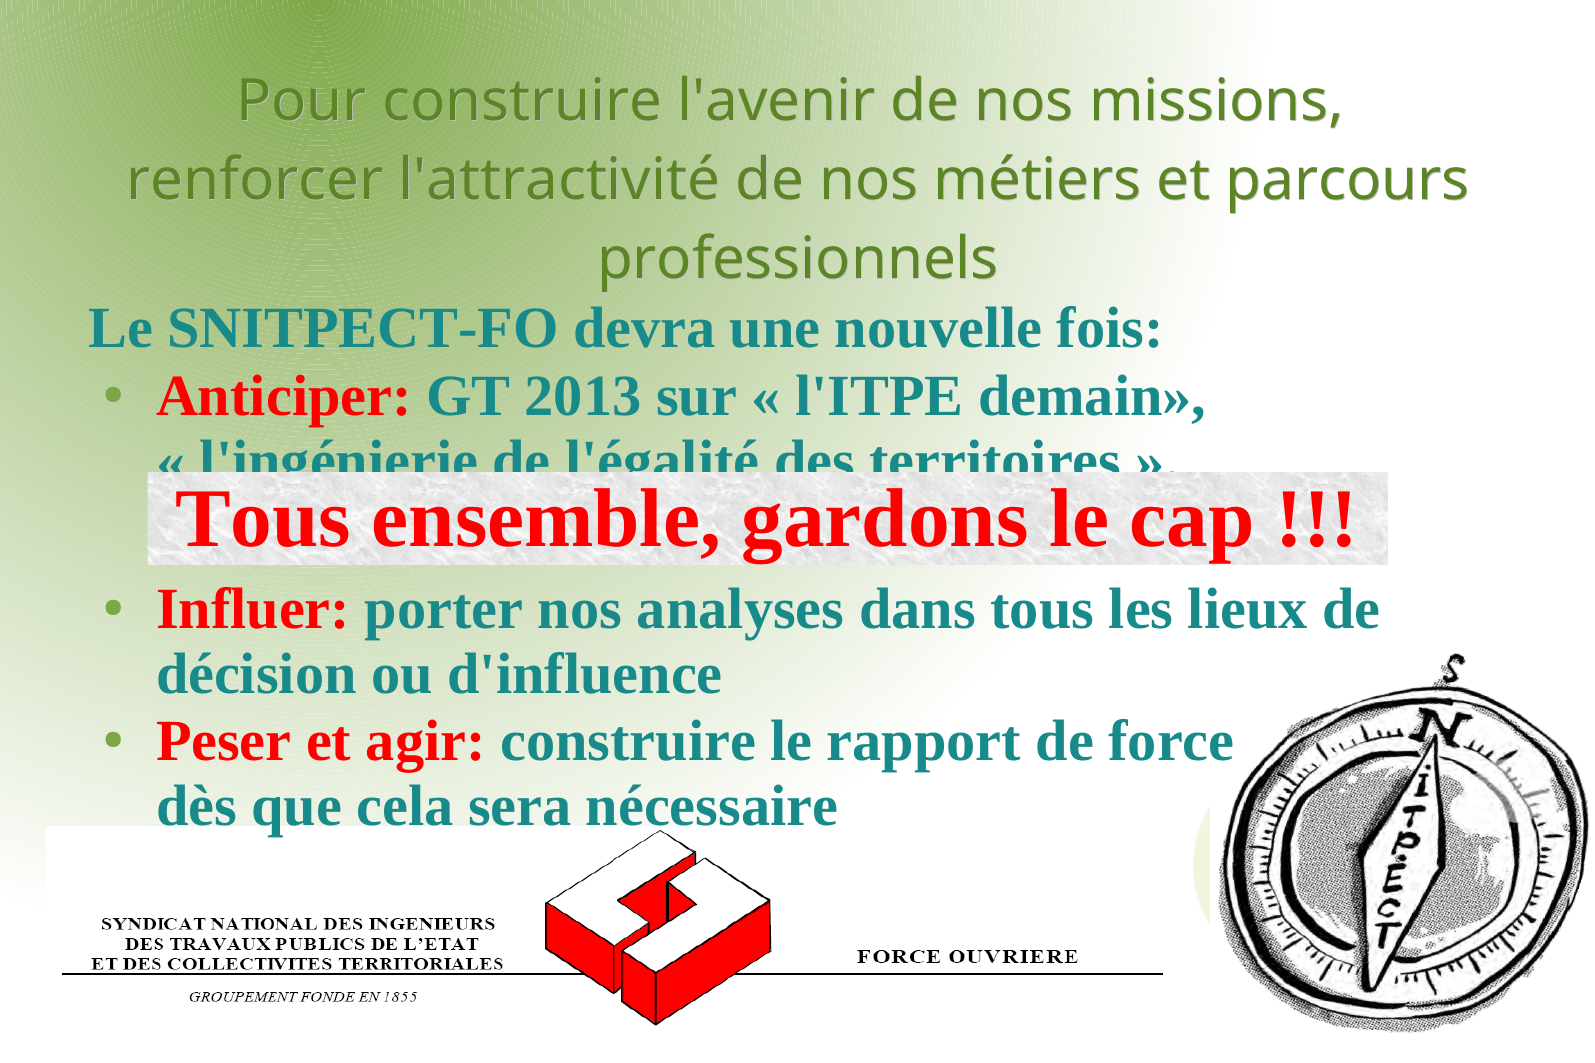

# Pour construire l'avenir de nos missions, renforcer l'attractivité de nos métiers et parcours professionnels
Le SNITPECT-FO devra une nouvelle fois:
Anticiper: GT 2013 sur « l'ITPE demain», « l'ingénierie de l'égalité des territoires », « ENTPE », « l'égalité professionnelle »
Tous ensemble, gardons le cap !!!
Influer: porter nos analyses dans tous les lieux de décision ou d'influence
Peser et agir: construire le rapport de force dès que cela sera nécessaire